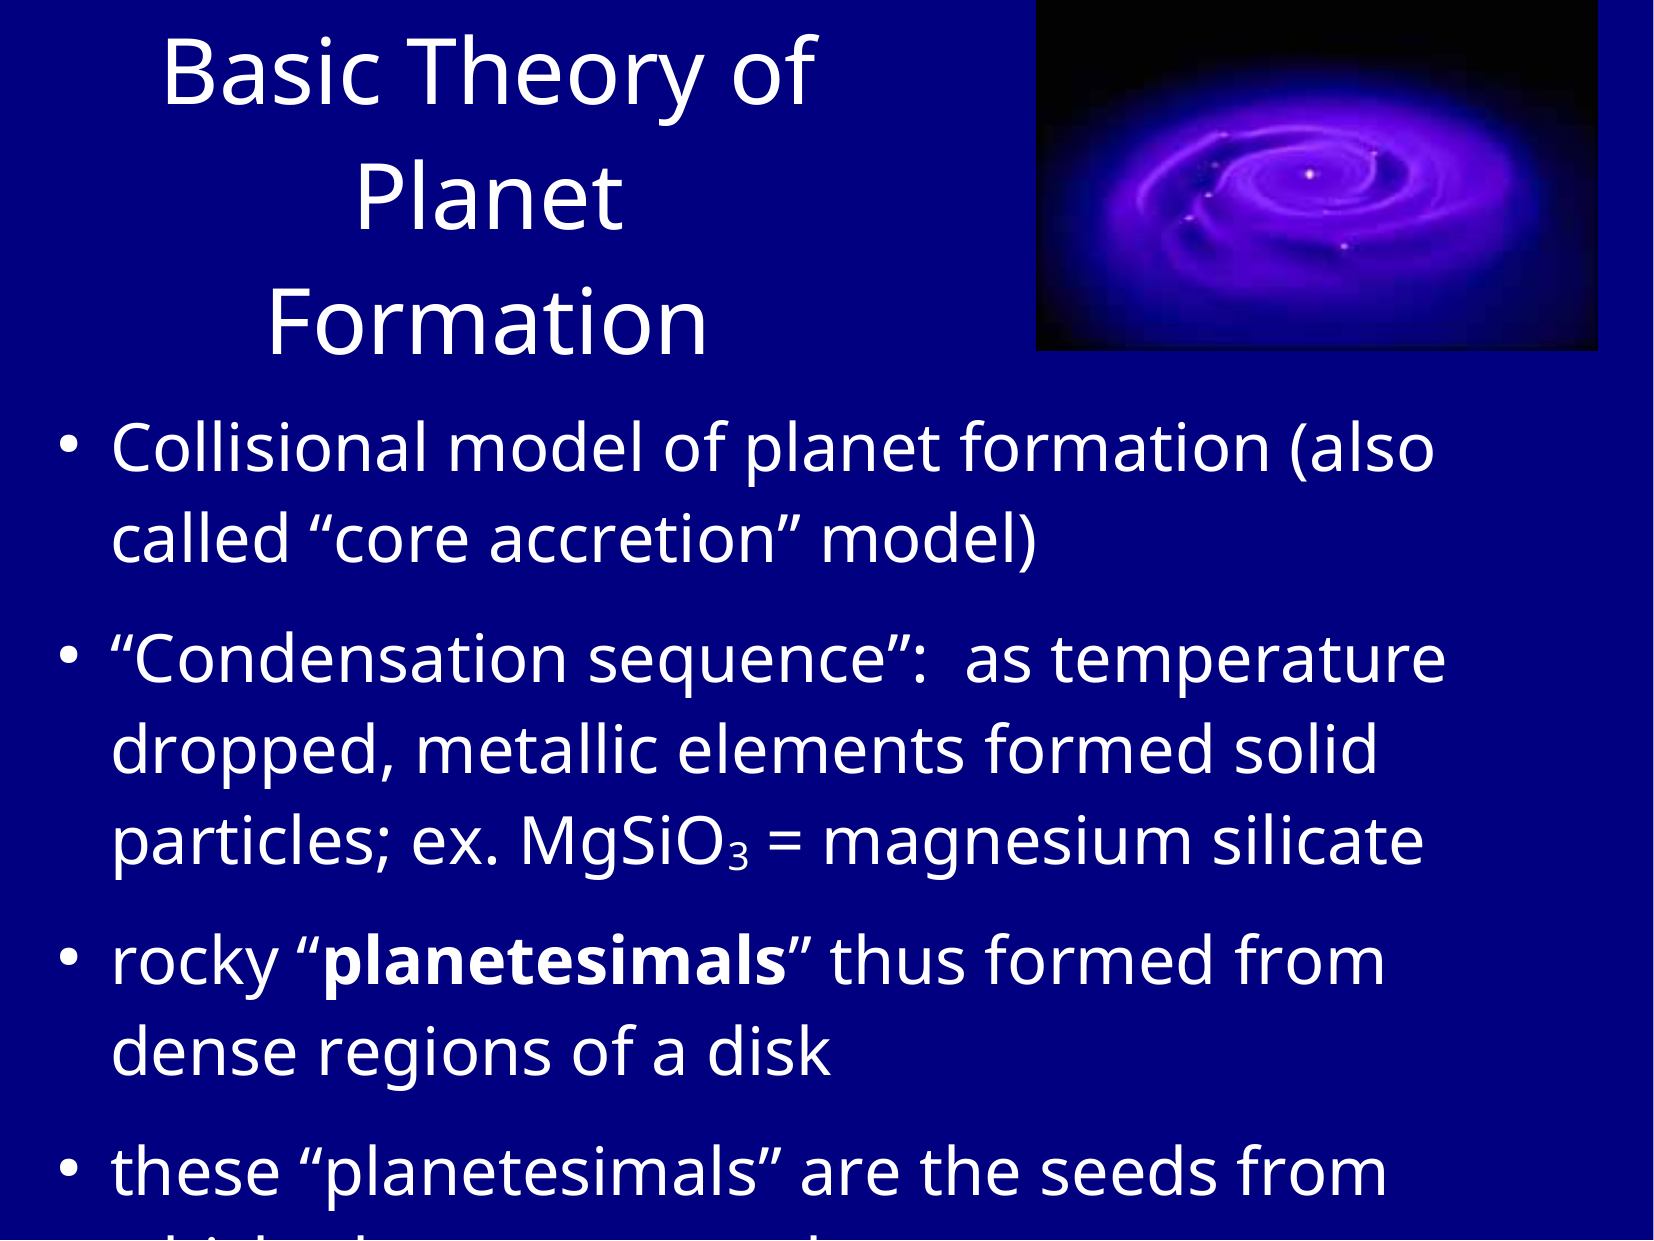

# Basic Theory of Planet Formation
Collisional model of planet formation (also called “core accretion” model)
“Condensation sequence”: as temperature dropped, metallic elements formed solid particles; ex. MgSiO3 = magnesium silicate
rocky “planetesimals” thus formed from dense regions of a disk
these “planetesimals” are the seeds from which planets accumulate